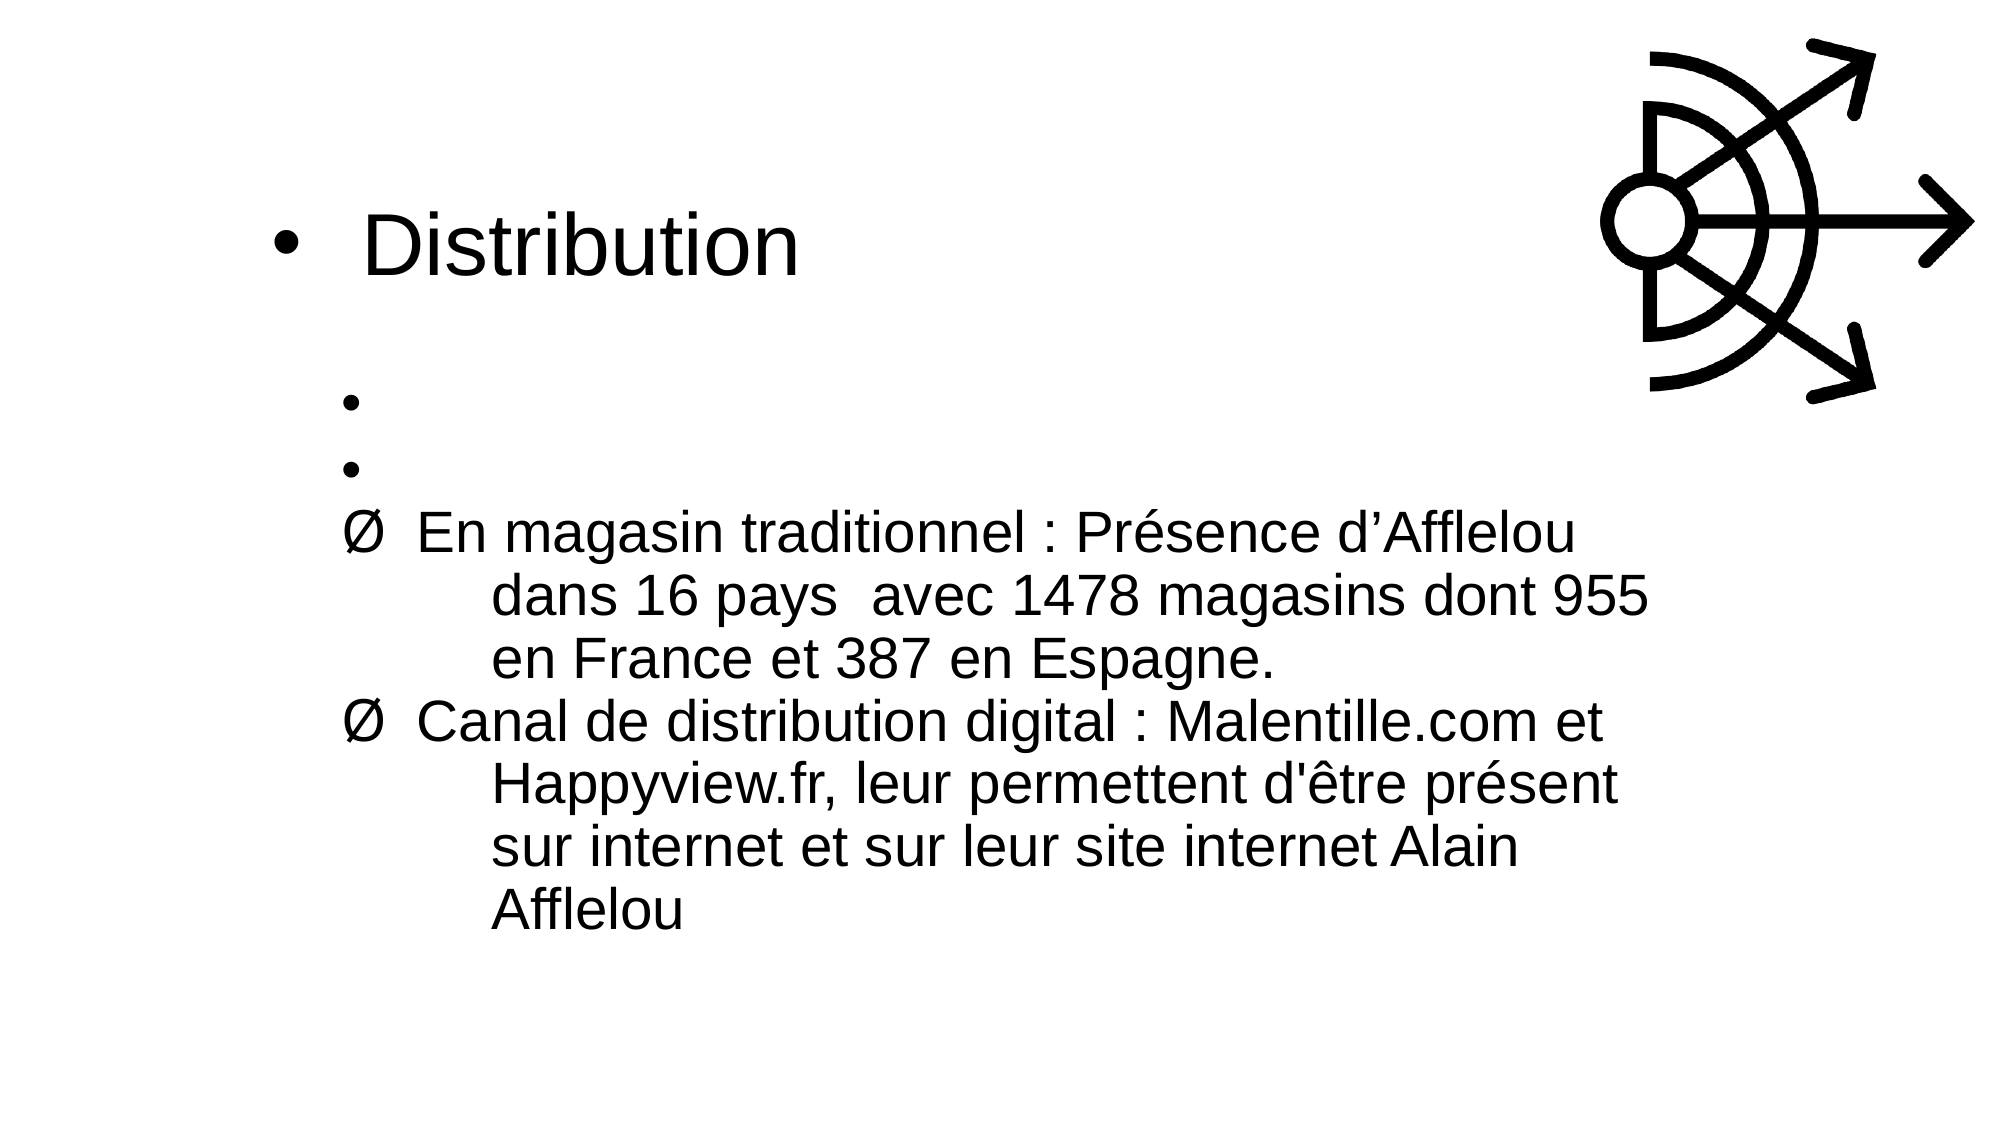

# Distribution
En magasin traditionnel : Présence d’Afflelou dans 16 pays  avec 1478 magasins dont 955 en France et 387 en Espagne.
Canal de distribution digital : Malentille.com et Happyview.fr, leur permettent d'être présent sur internet et sur leur site internet Alain Afflelou